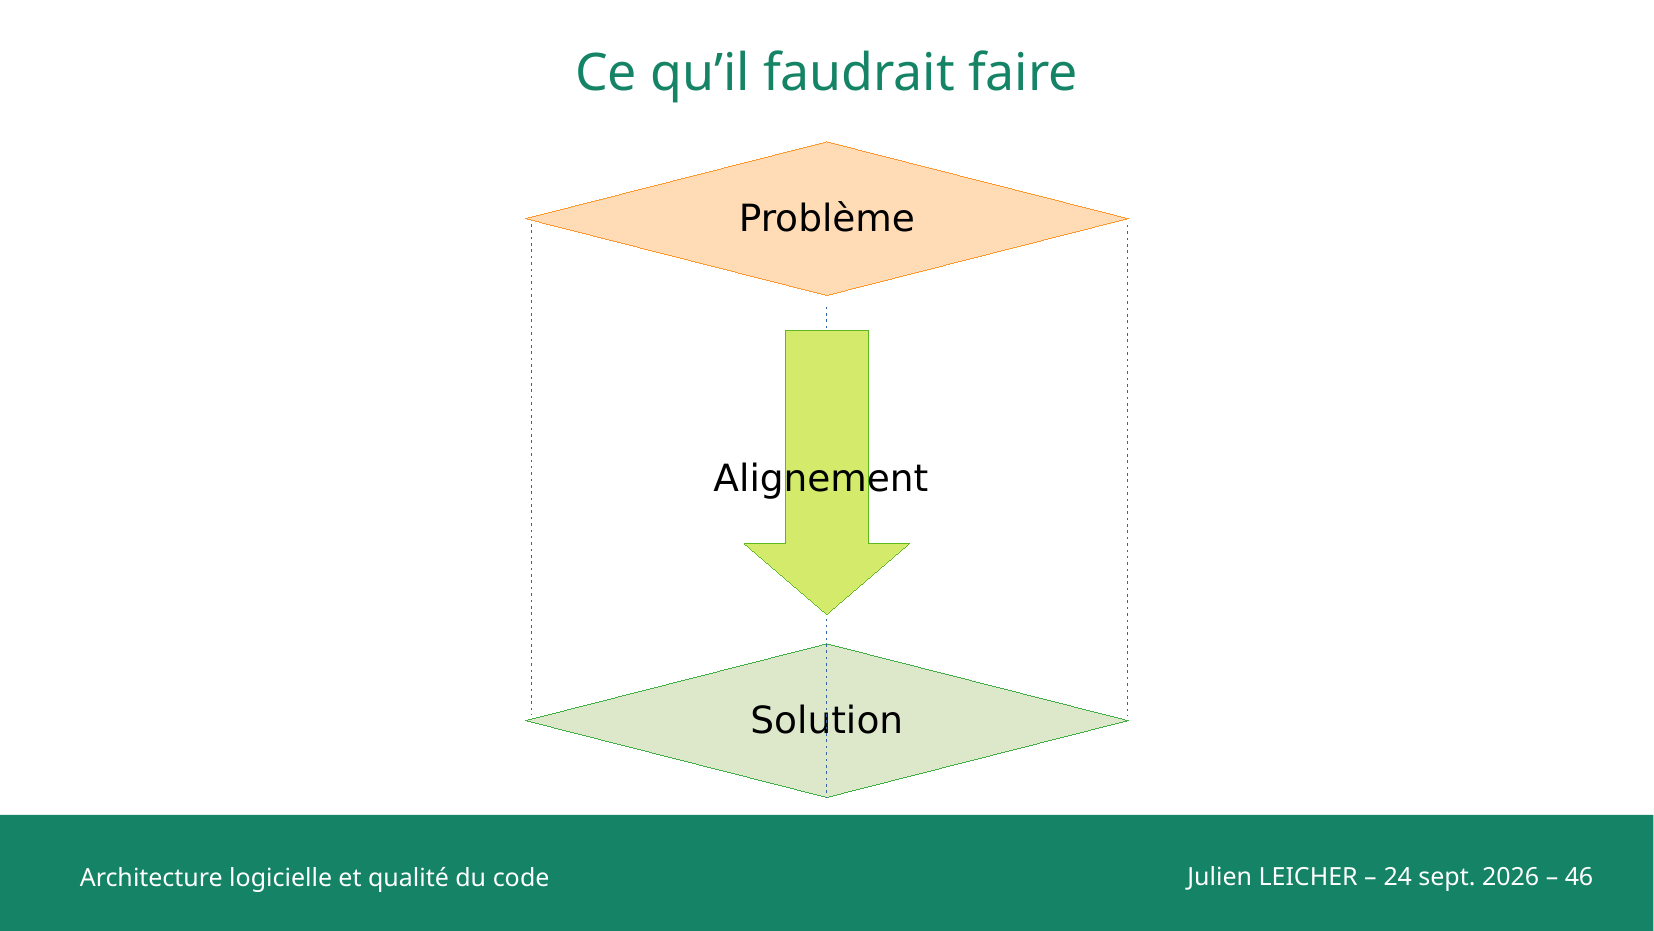

Ce qu’il faudrait faire
Problème
Alignement
Solution
Julien LEICHER – –
Architecture logicielle et qualité du code